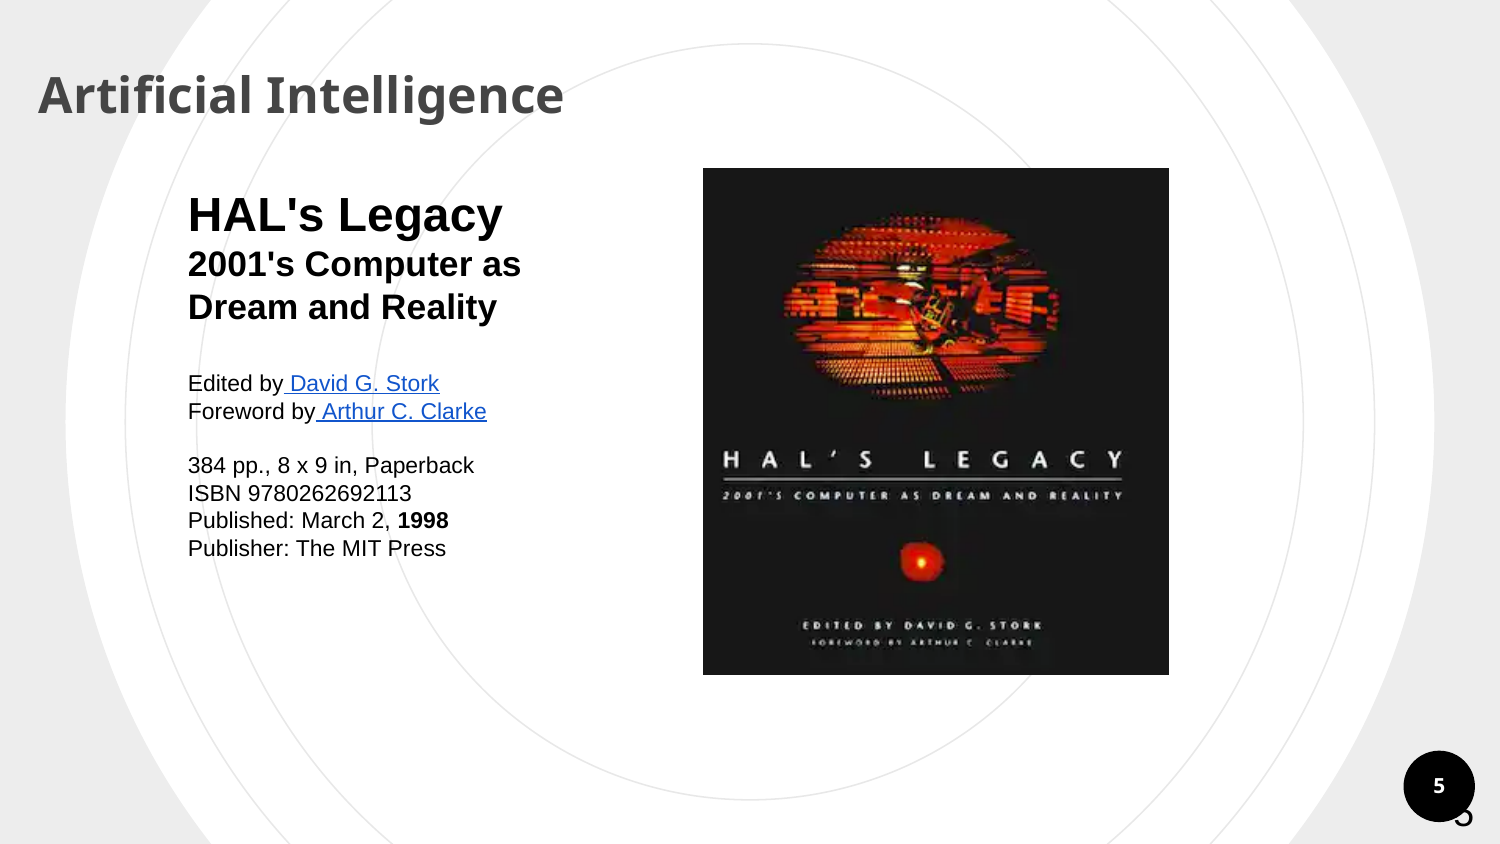

Artificial Intelligence
HAL's Legacy
2001's Computer as Dream and Reality
Edited by David G. Stork
Foreword by Arthur C. Clarke
384 pp., 8 x 9 in, Paperback
ISBN 9780262692113
Published: March 2, 1998
Publisher: The MIT Press